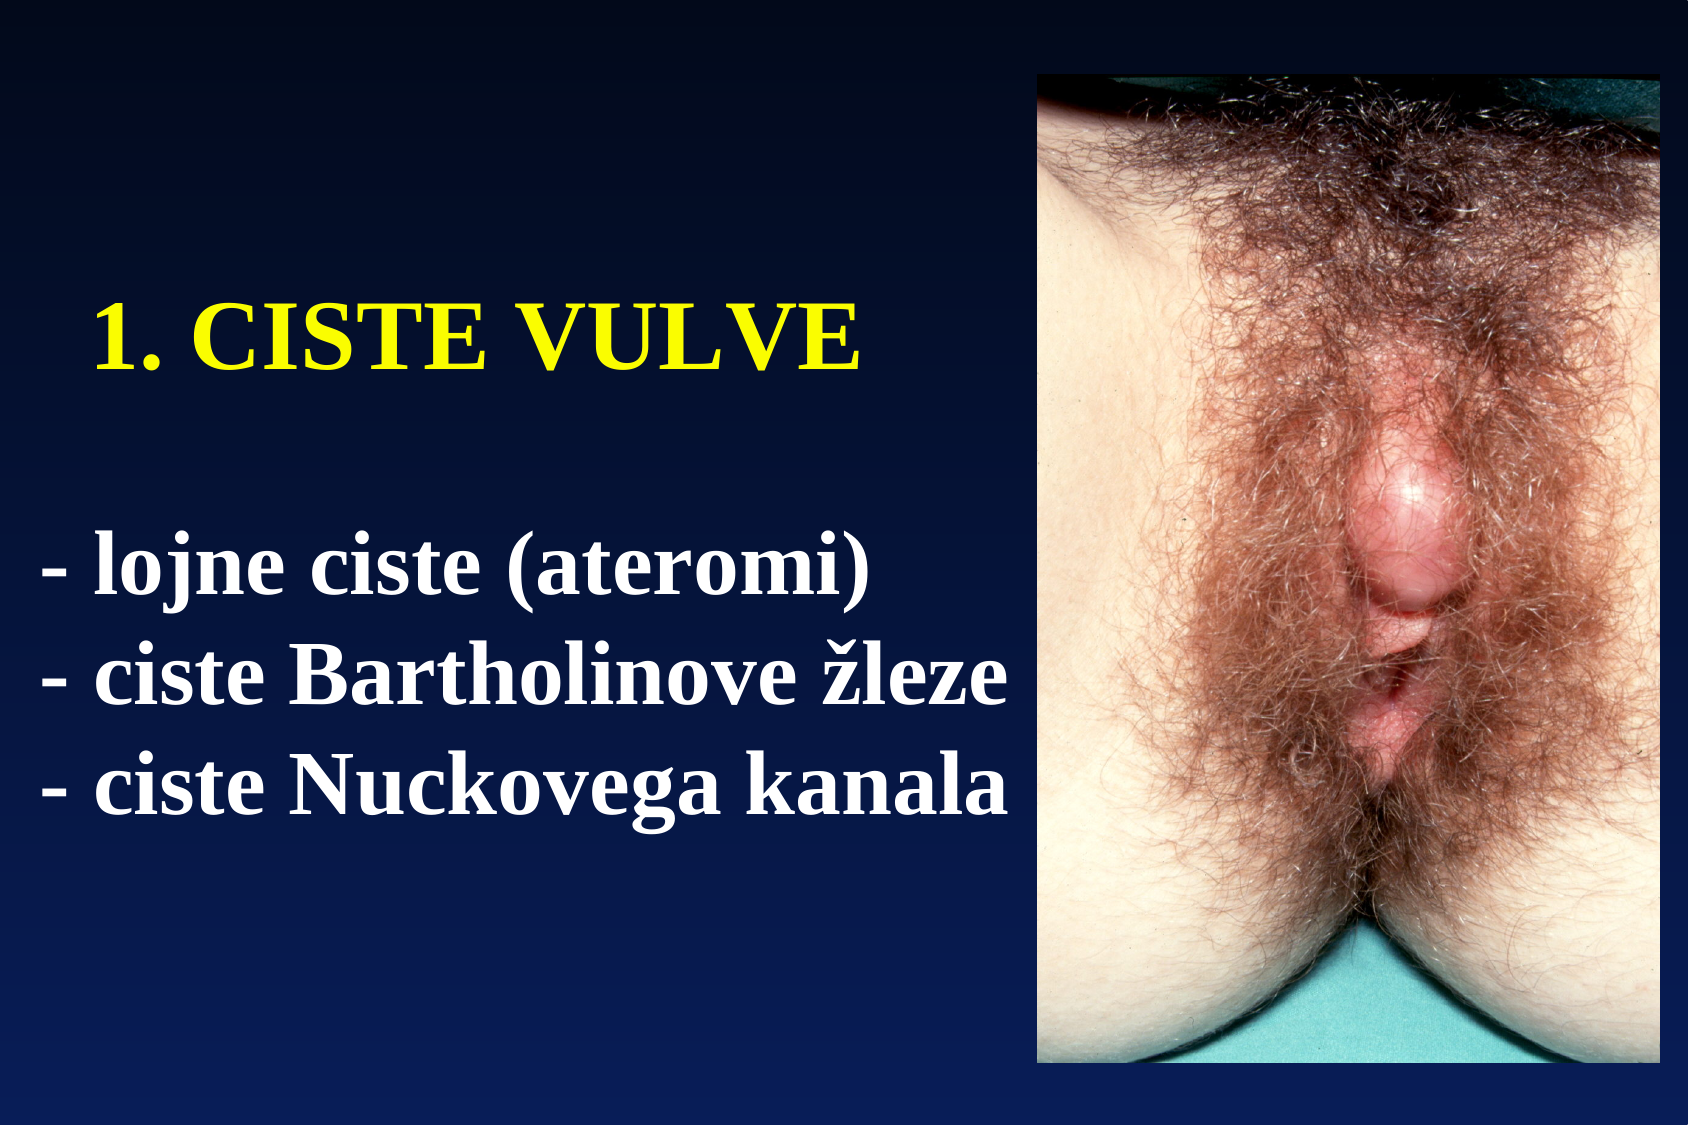

# 1. CISTE VULVE
- lojne ciste (ateromi)
- ciste Bartholinove žleze
- ciste Nuckovega kanala